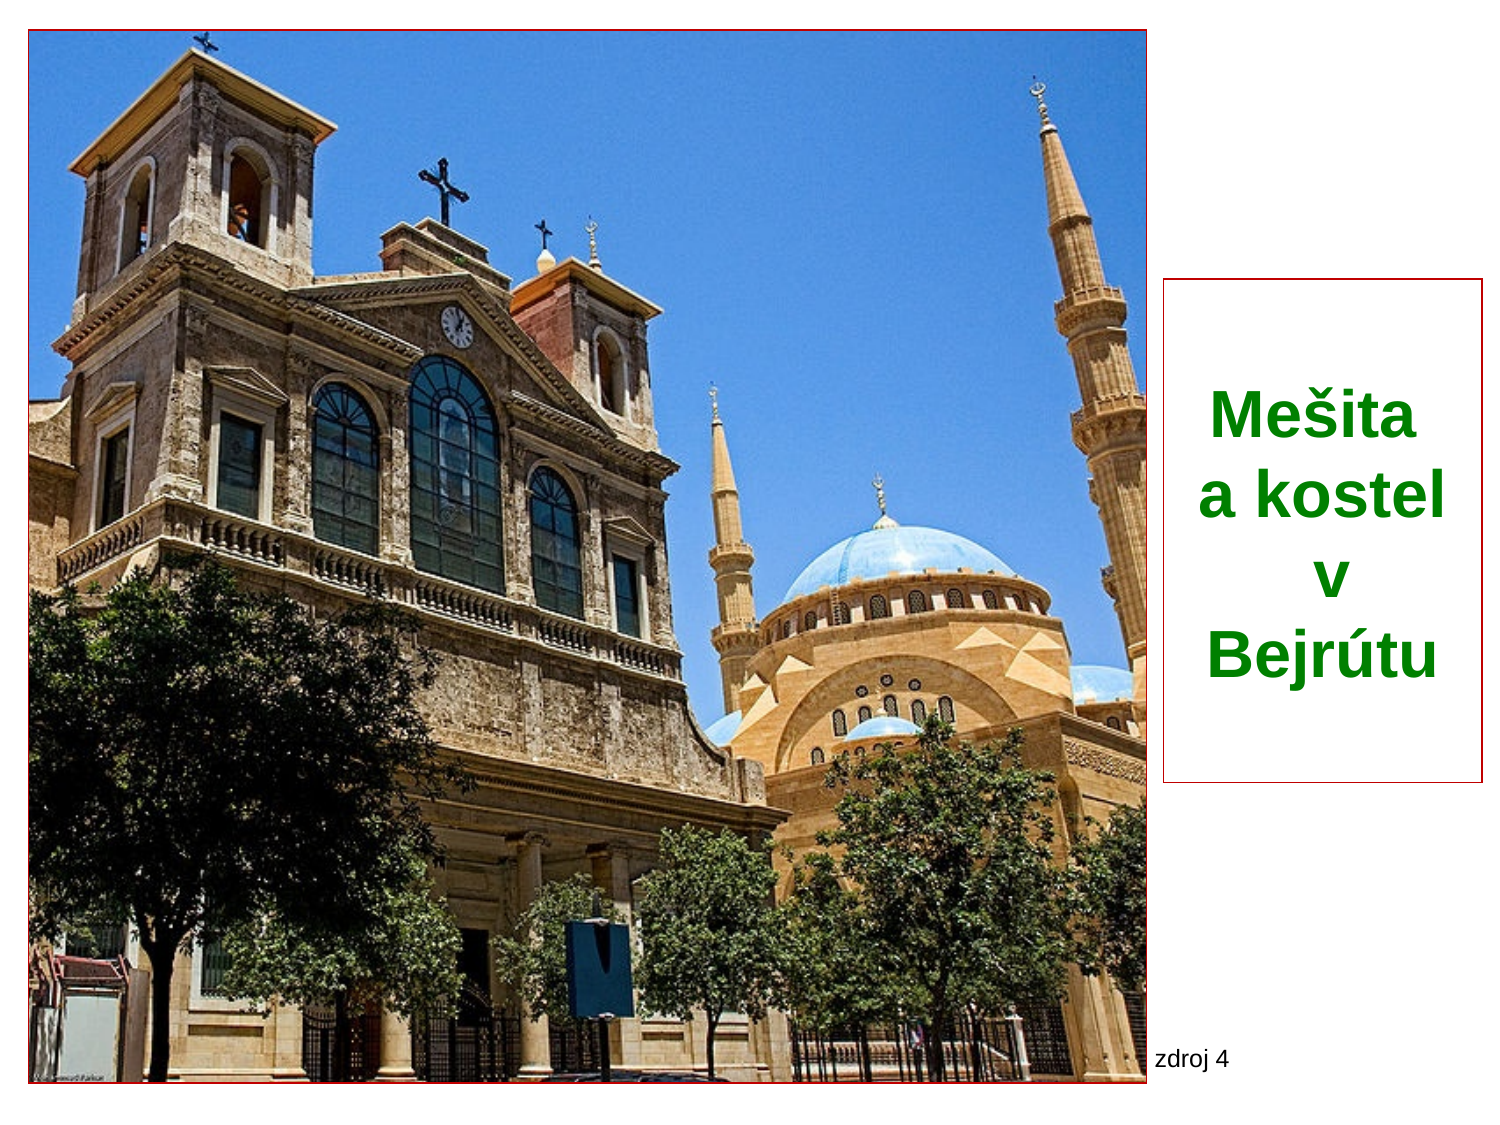

# Mešita a kostel v Bejrútu
zdroj 4